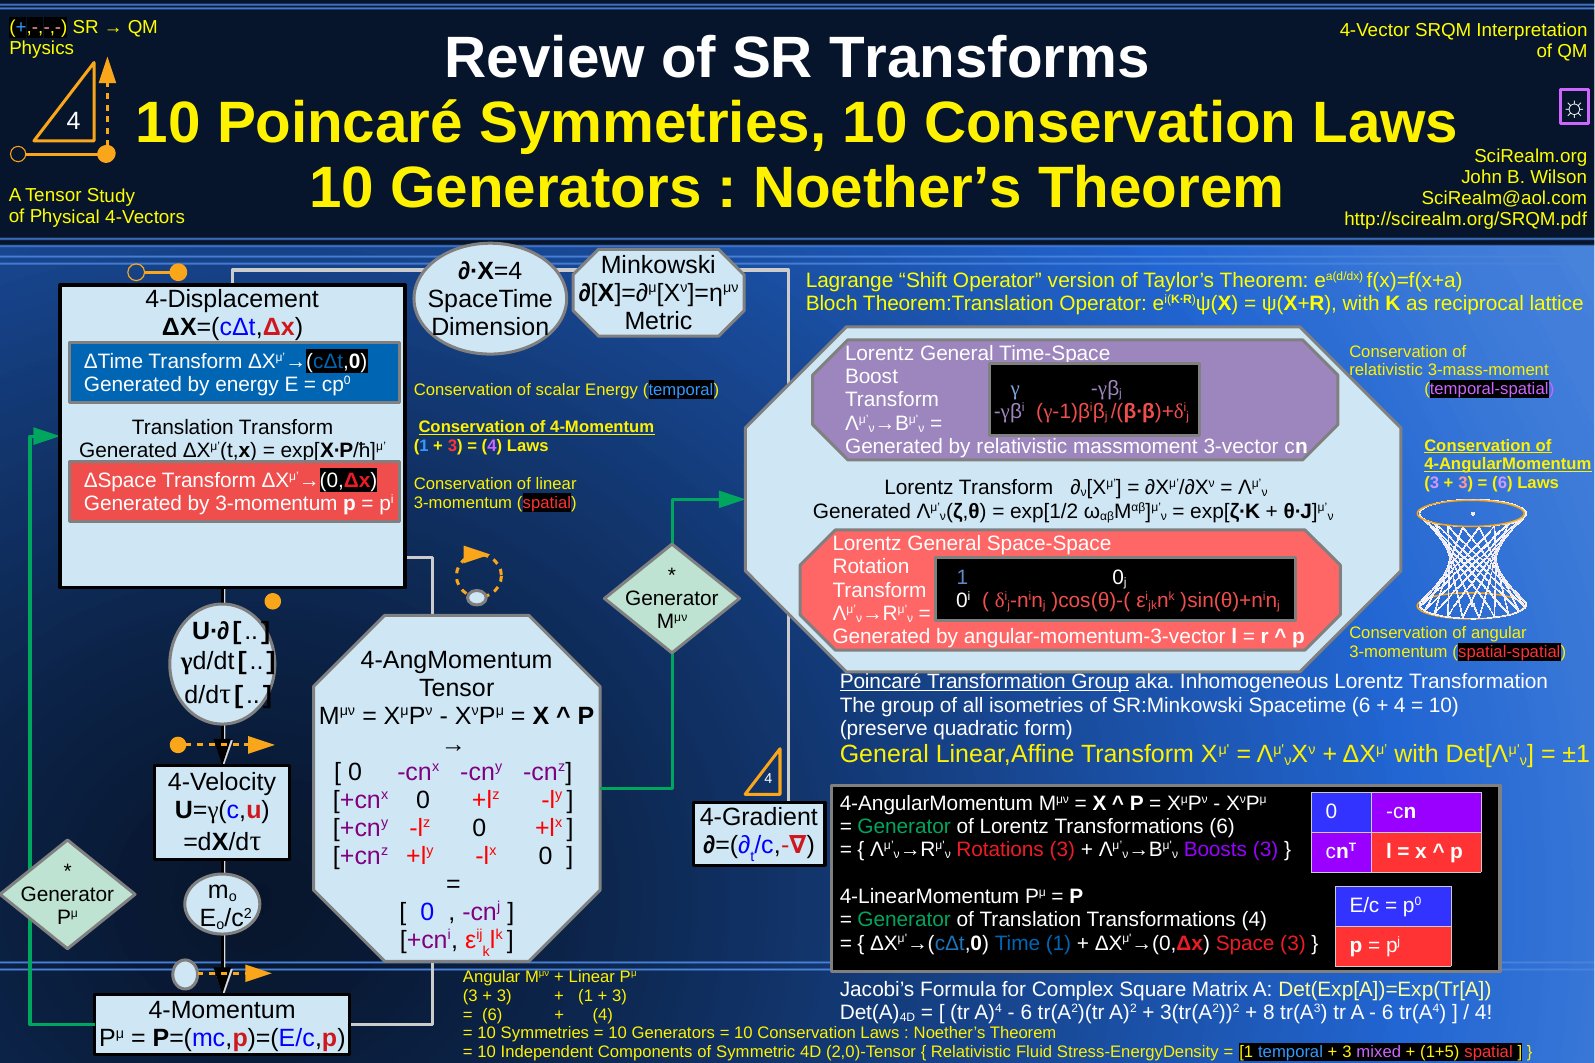

(+,-,-,-) SR → QM
Physics
A Tensor Study
of Physical 4-Vectors
4-Vector SRQM Interpretation
of QM
SciRealm.org
John B. Wilson
SciRealm@aol.com
http://scirealm.org/SRQM.pdf
# Review of SR Transforms 10 Poincaré Symmetries, 10 Conservation Laws 10 Generators : Noether’s Theorem
4
☼
∂∙X=4
SpaceTime
Dimension
Minkowski
∂[X]=∂μ[Xν]=ημν
Metric
Lagrange “Shift Operator” version of Taylor’s Theorem: ea(d/dx) f(x)=f(x+a)
Bloch Theorem:Translation Operator: ei(K∙R)ψ(X) = ψ(X+R), with K as reciprocal lattice
4-Displacement
ΔX=(cΔt,Δx)
Translation Transform
Generated ΔXμ’(t,x) = exp[X∙P/ћ]μ’
ΔTime Transform ΔXμ’→(cΔt,0)
Generated by energy E = cp0
ΔSpace Transform ΔXμ’→(0,Δx)
Generated by 3-momentum p = pi
 Lorentz Transform ∂ν[Xμ’] = ∂Xμ’/∂Xν = Λμ’ν
Generated Λμ’ν(ζ,θ) = exp[1/2 ωαβMαβ]μ’ν = exp[ζ∙K + θ∙J]μ’ν
Lorentz	General Time-Space
Boost
Transform
Λμ’ν→Bμ'ν =
Generated by relativistic massmoment 3-vector cn
γ	 -γβj
 -γβi (γ-1)βiβj /(β∙β)+δij
Lorentz General Space-Space
Rotation
Transform
Λμ’ν→Rμ'ν =
Generated by angular-momentum-3-vector l = r ^ p
1		 0j
 0i ( δij-ninj )cos(θ)-( εijknk )sin(θ)+ninj
Conservation of
relativistic 3-mass-moment
	(temporal-spatial)
	Conservation of
	4-AngularMomentum
	(3 + 3) = (6) Laws
Conservation of angular
3-momentum (spatial-spatial)
Conservation of scalar Energy (temporal)
 Conservation of 4-Momentum
(1 + 3) = (4) Laws
Conservation of linear
3-momentum (spatial)
4-Position
X=(ct,x)
*
Generator
Mμν
 U∙∂[..]
 γd/dt[..]
 d/dτ[..]
4-AngMomentum
Tensor
Mμν = XμPν - XνPμ = X ^ P
→
[ 0 -cnx -cny -cnz]
[+cnx 0 +lz -ly ]
[+cny -lz 0 +lx ]
[+cnz +ly -lx 0 ]
=
[ 0 , -cnj ]
[+cni, εijklk ]
Poincaré Transformation Group aka. Inhomogeneous Lorentz Transformation
The group of all isometries of SR:Minkowski Spacetime (6 + 4 = 10)
(preserve quadratic form)
General Linear,Affine Transform Xμ' = Λμ'νXν + ΔXμ’ with Det[Λμ'ν] = ±1
4-AngularMomentum Mμν = X ^ P = XμPν - XνPμ
= Generator of Lorentz Transformations (6)
= { Λμ’ν→Rμ'ν Rotations (3) + Λμ’ν→Bμ'ν Boosts (3) }
4-LinearMomentum Pμ = P
= Generator of Translation Transformations (4)
= { ΔXμ'→(cΔt,0) Time (1) + ΔXμ'→(0,Δx) Space (3) }
Jacobi’s Formula for Complex Square Matrix A: Det(Exp[A])=Exp(Tr[A])
Det(A)4D = [ (tr A)4 - 6 tr(A2)(tr A)2 + 3(tr(A2))2 + 8 tr(A3) tr A - 6 tr(A4) ] / 4!
4
4-Velocity
U=γ(c,u)
=dX/dτ
| 0 | -cn |
| --- | --- |
| cnT | l = x ^ p |
4-Gradient
∂=(∂t/c,-∇)
*
Generator
Pμ
mo
 Eo/c2
| E/c = p0 |
| --- |
| p = pj |
Angular Mμν + Linear Pμ
(3 + 3) + (1 + 3)
= (6) + (4)
= 10 Symmetries = 10 Generators = 10 Conservation Laws : Noether’s Theorem
= 10 Independent Components of Symmetric 4D (2,0)-Tensor { Relativistic Fluid Stress-EnergyDensity = [1 temporal + 3 mixed + (1+5) spatial ] }
4-Momentum
Pμ = P=(mc,p)=(E/c,p)